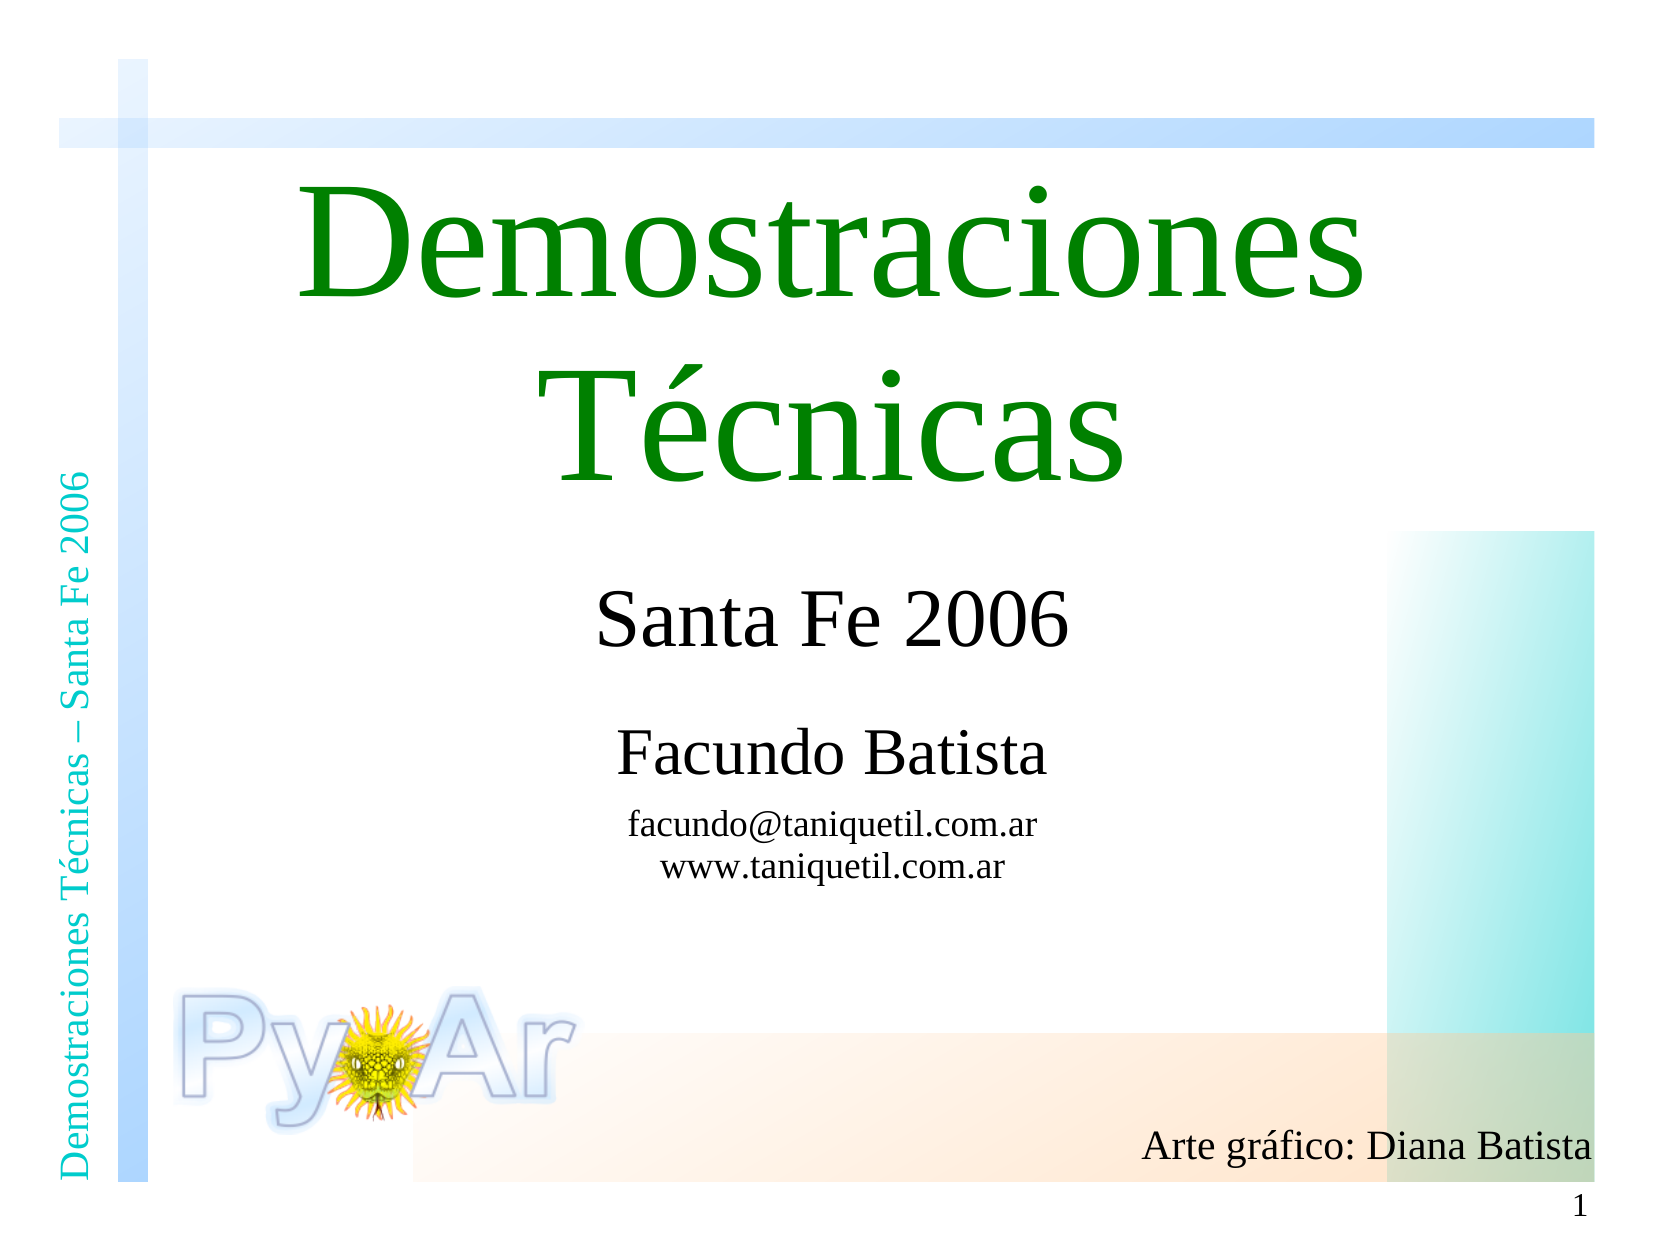

Demostraciones
Técnicas
Santa Fe 2006
Facundo Batista
facundo@taniquetil.com.ar
www.taniquetil.com.ar
Arte gráfico: Diana Batista